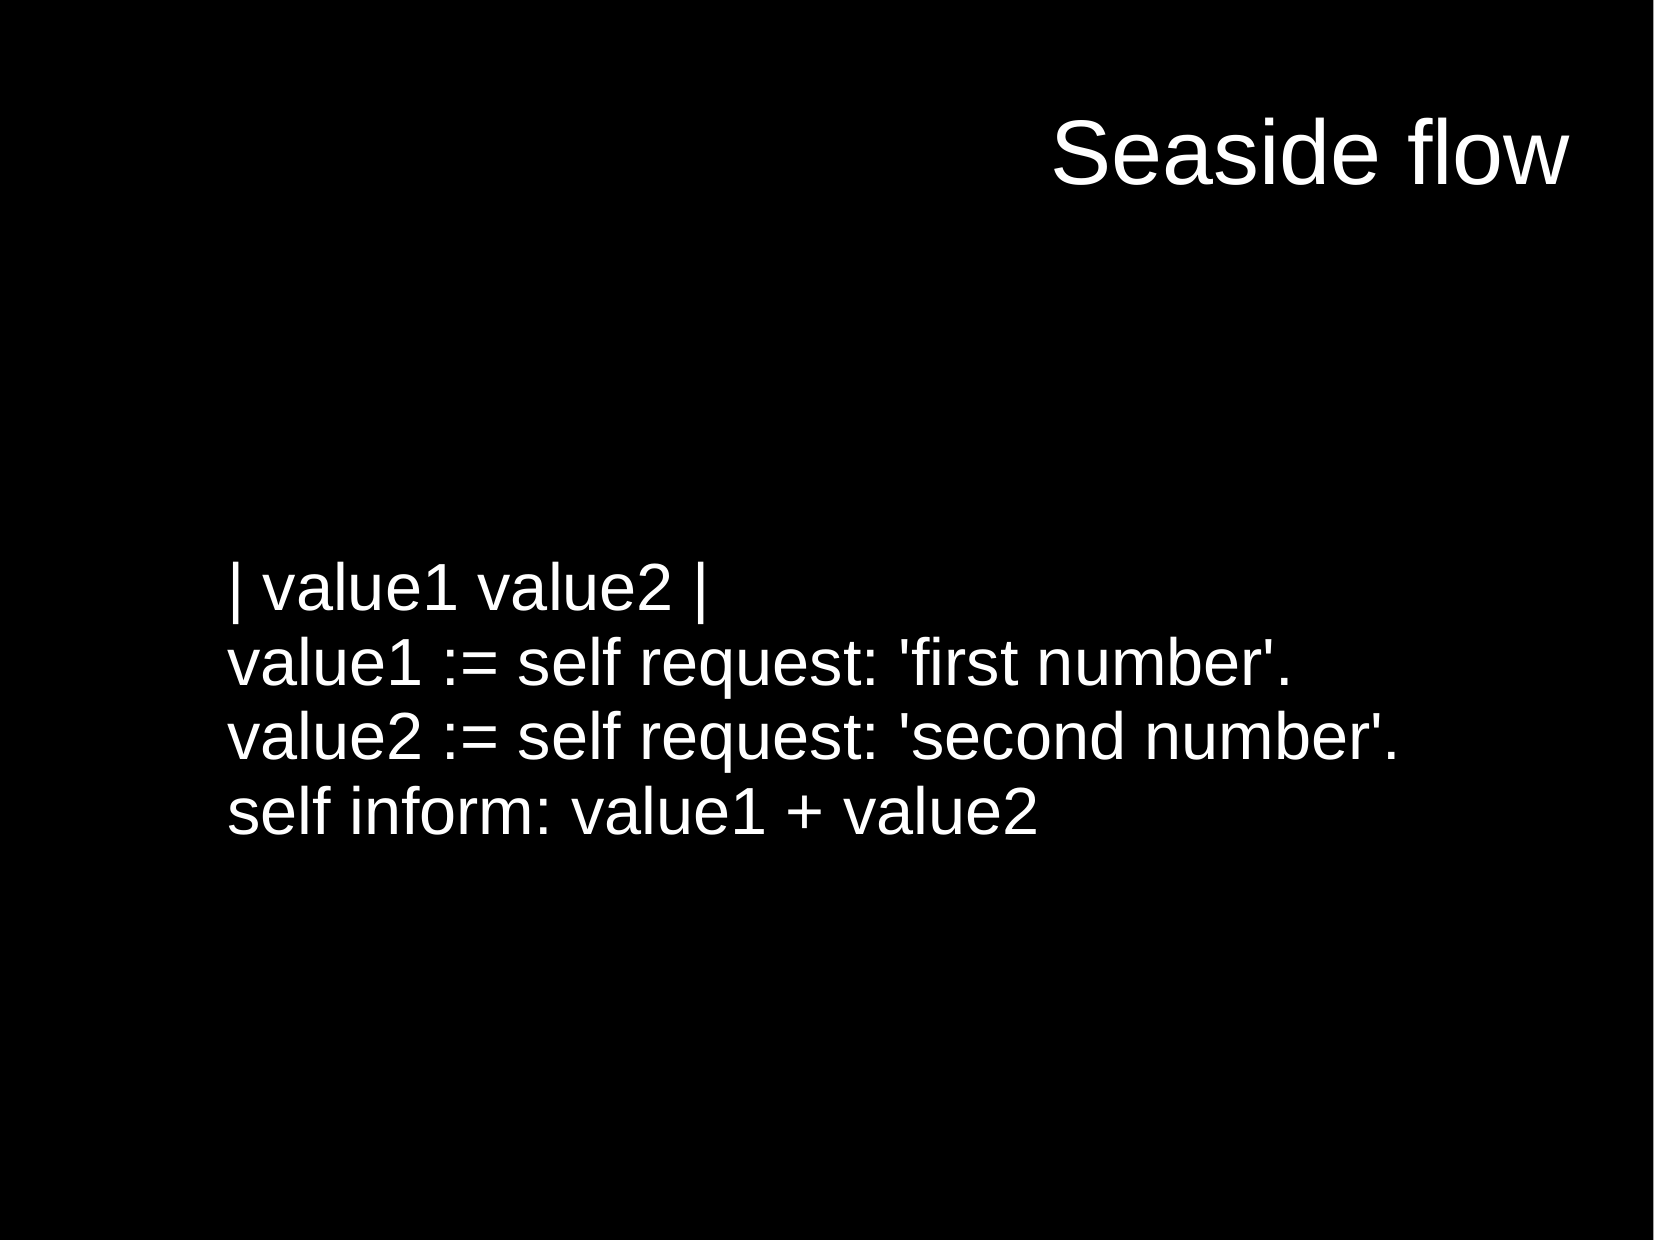

# Seaside flow
	| value1 value2 |
	value1 := self request: 'first number'.
	value2 := self request: 'second number'.
	self inform: value1 + value2